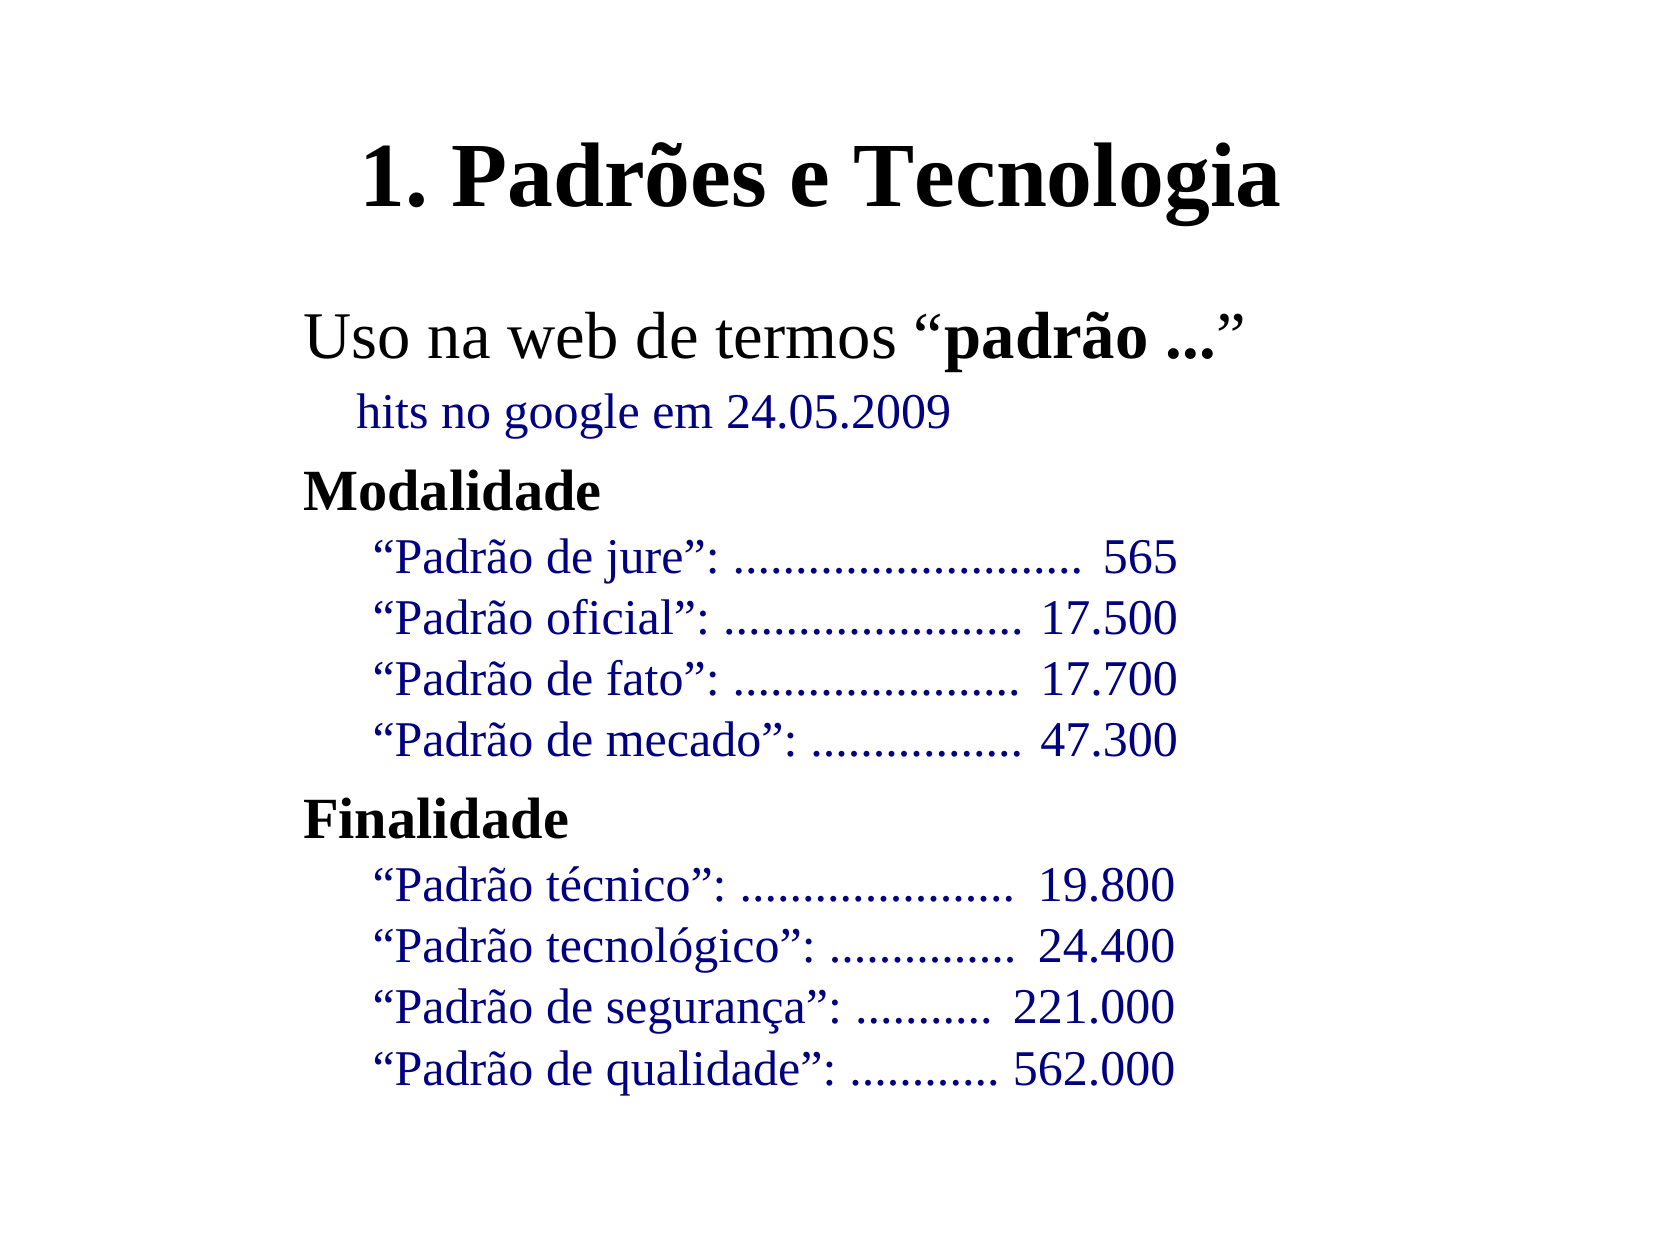

# 1. Padrões e Tecnologia
Uso na web de termos “padrão ...”
hits no google em 24.05.2009
Modalidade
 “Padrão de jure”: 	 565
 “Padrão oficial”: 	 17.500
 “Padrão de fato”: 	 17.700
 “Padrão de mecado”: 	 47.300
Finalidade
 “Padrão técnico”: 	 19.800
 “Padrão tecnológico”: 	 24.400
 “Padrão de segurança”: 	 221.000
 “Padrão de qualidade”: 	 562.000